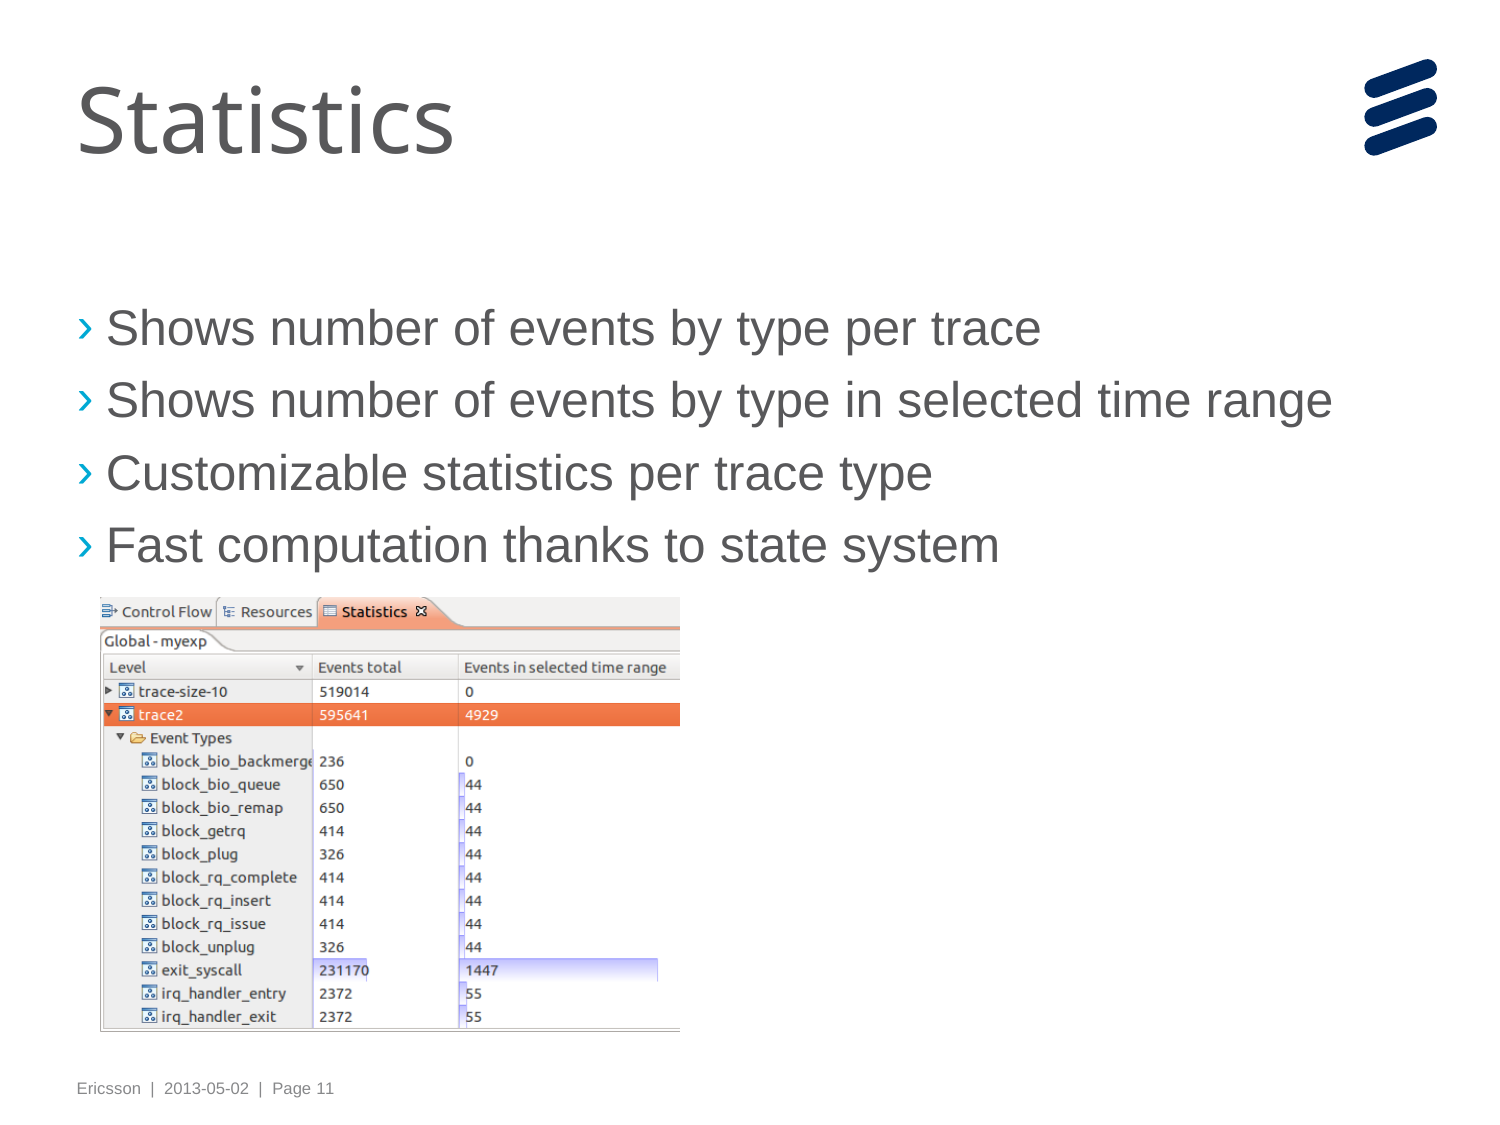

# Statistics
Shows number of events by type per trace
Shows number of events by type in selected time range
Customizable statistics per trace type
Fast computation thanks to state system